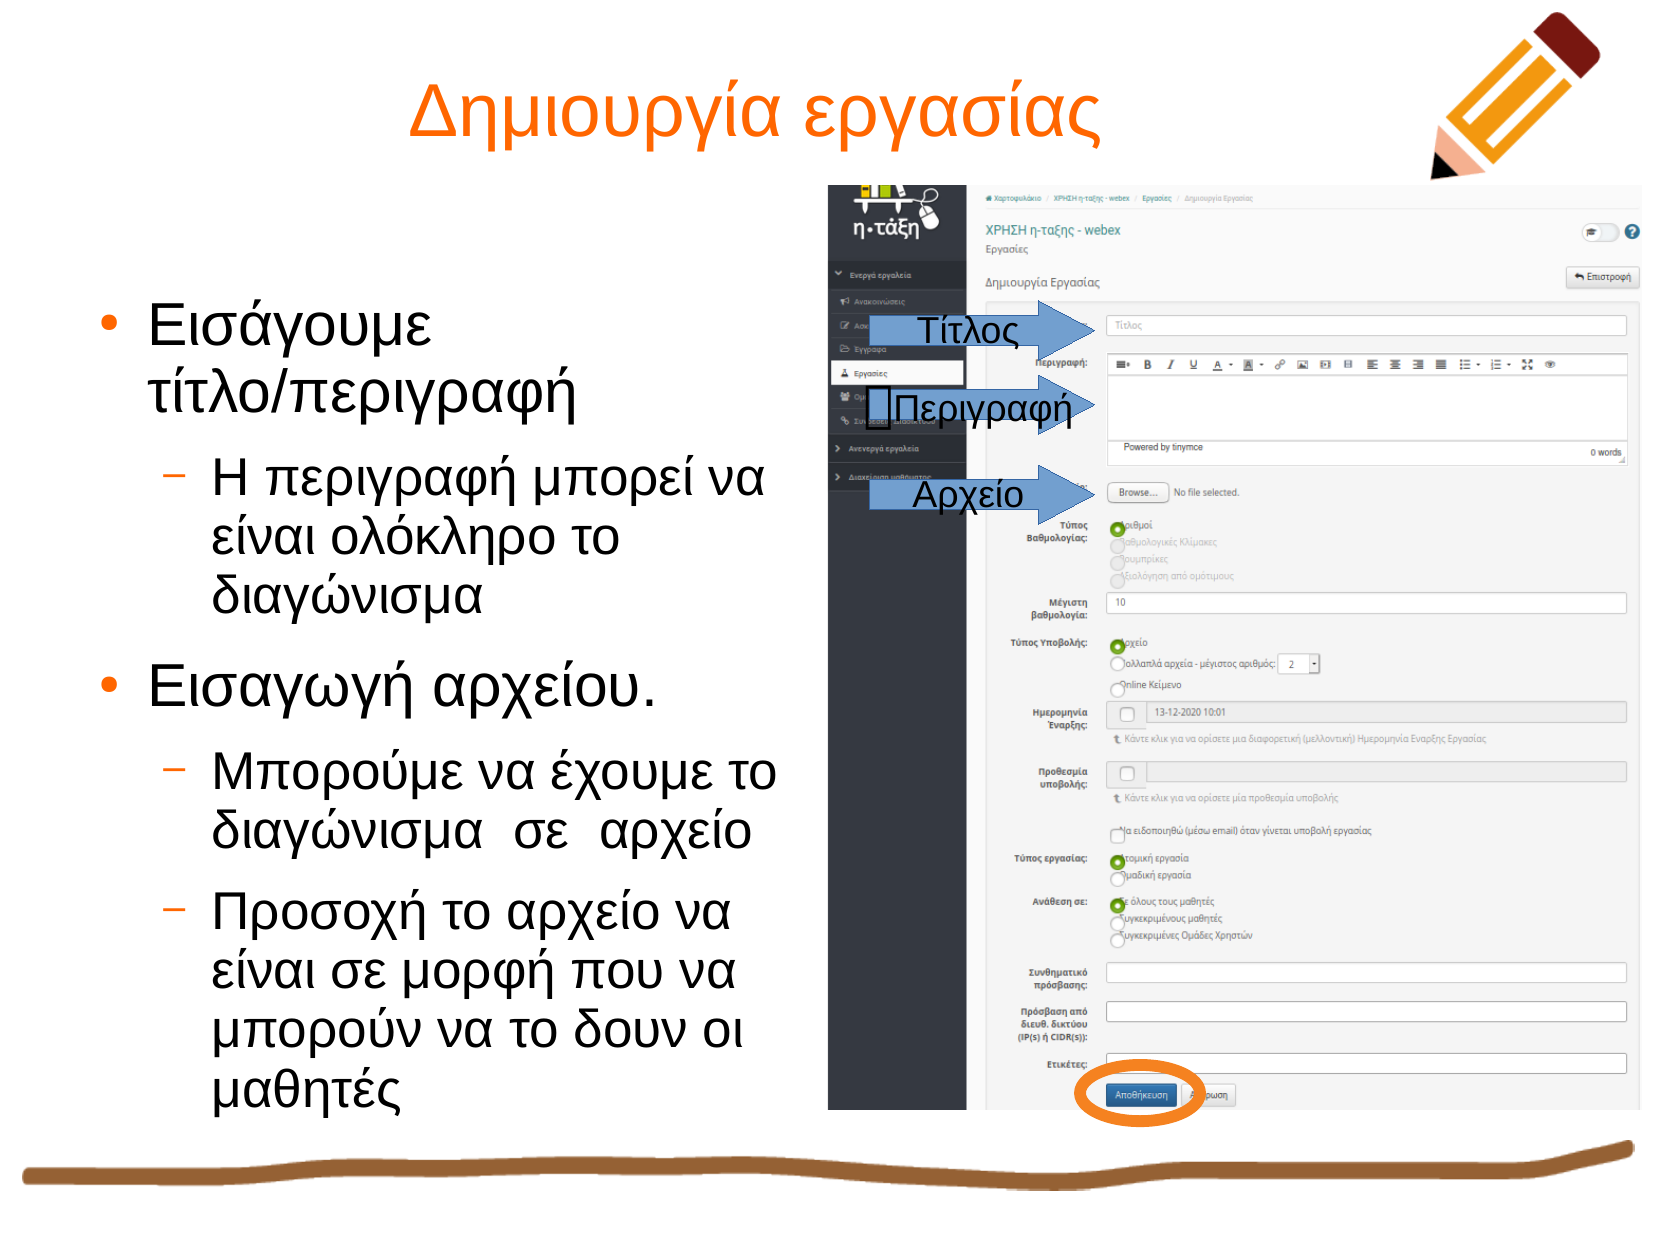

# Δημιουργία εργασίας
Εισάγουμε τίτλο/περιγραφή
Η περιγραφή μπορεί να είναι ολόκληρο το διαγώνισμα
Εισαγωγή αρχείου.
Μπορούμε να έχουμε το διαγώνισμα σε αρχείο
Προσοχή το αρχείο να είναι σε μορφή που να μπορούν να το δουν οι μαθητές
Τίτλος
ﾠΠεριγραφή
Αρχείο